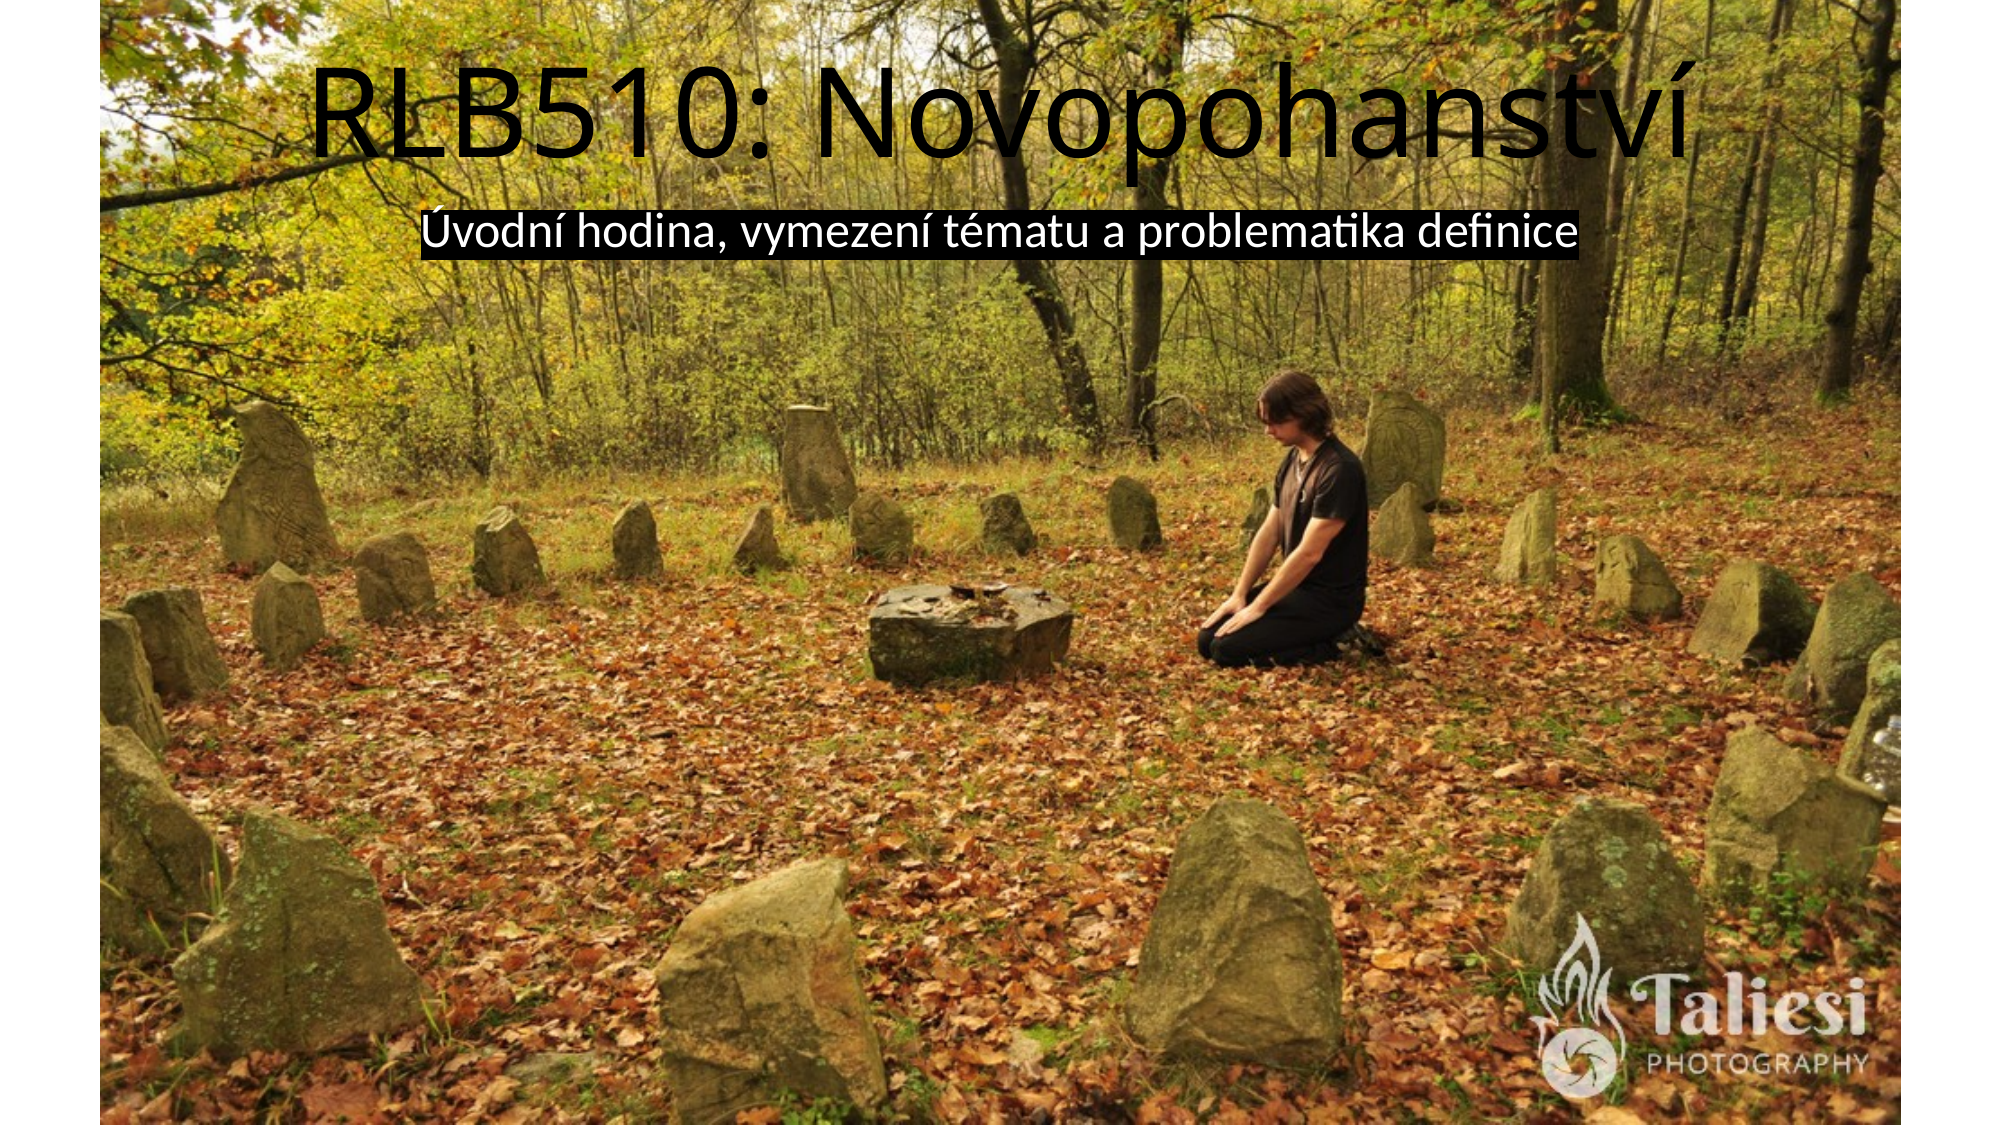

# RLB510: Novopohanství
Úvodní hodina, vymezení tématu a problematika definice